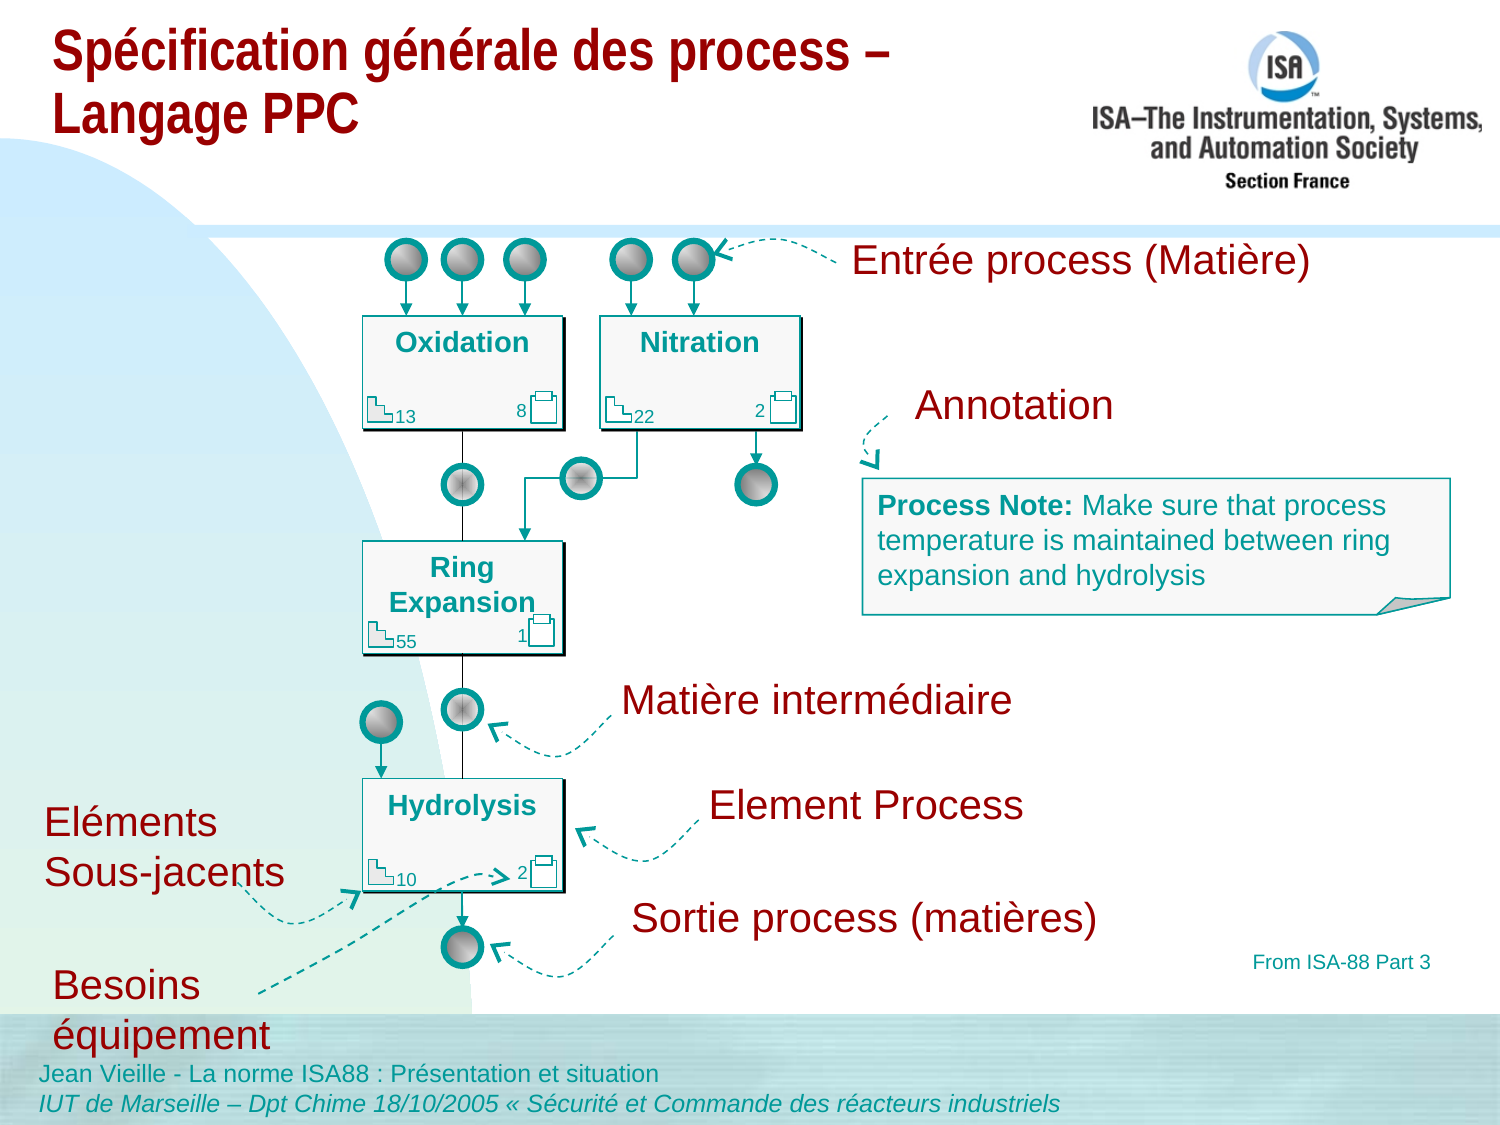

# Spécification générale des process – Langage PPC
Entrée process (Matière)
Oxidation
Nitration
8
2
13
22
Ring
Expansion
1
55
Hydrolysis
2
10
Annotation
Process Note: Make sure that process temperature is maintained between ring expansion and hydrolysis
Matière intermédiaire
Element Process
Eléments
Sous-jacents
Sortie process (matières)
From ISA-88 Part 3
Besoins
équipement